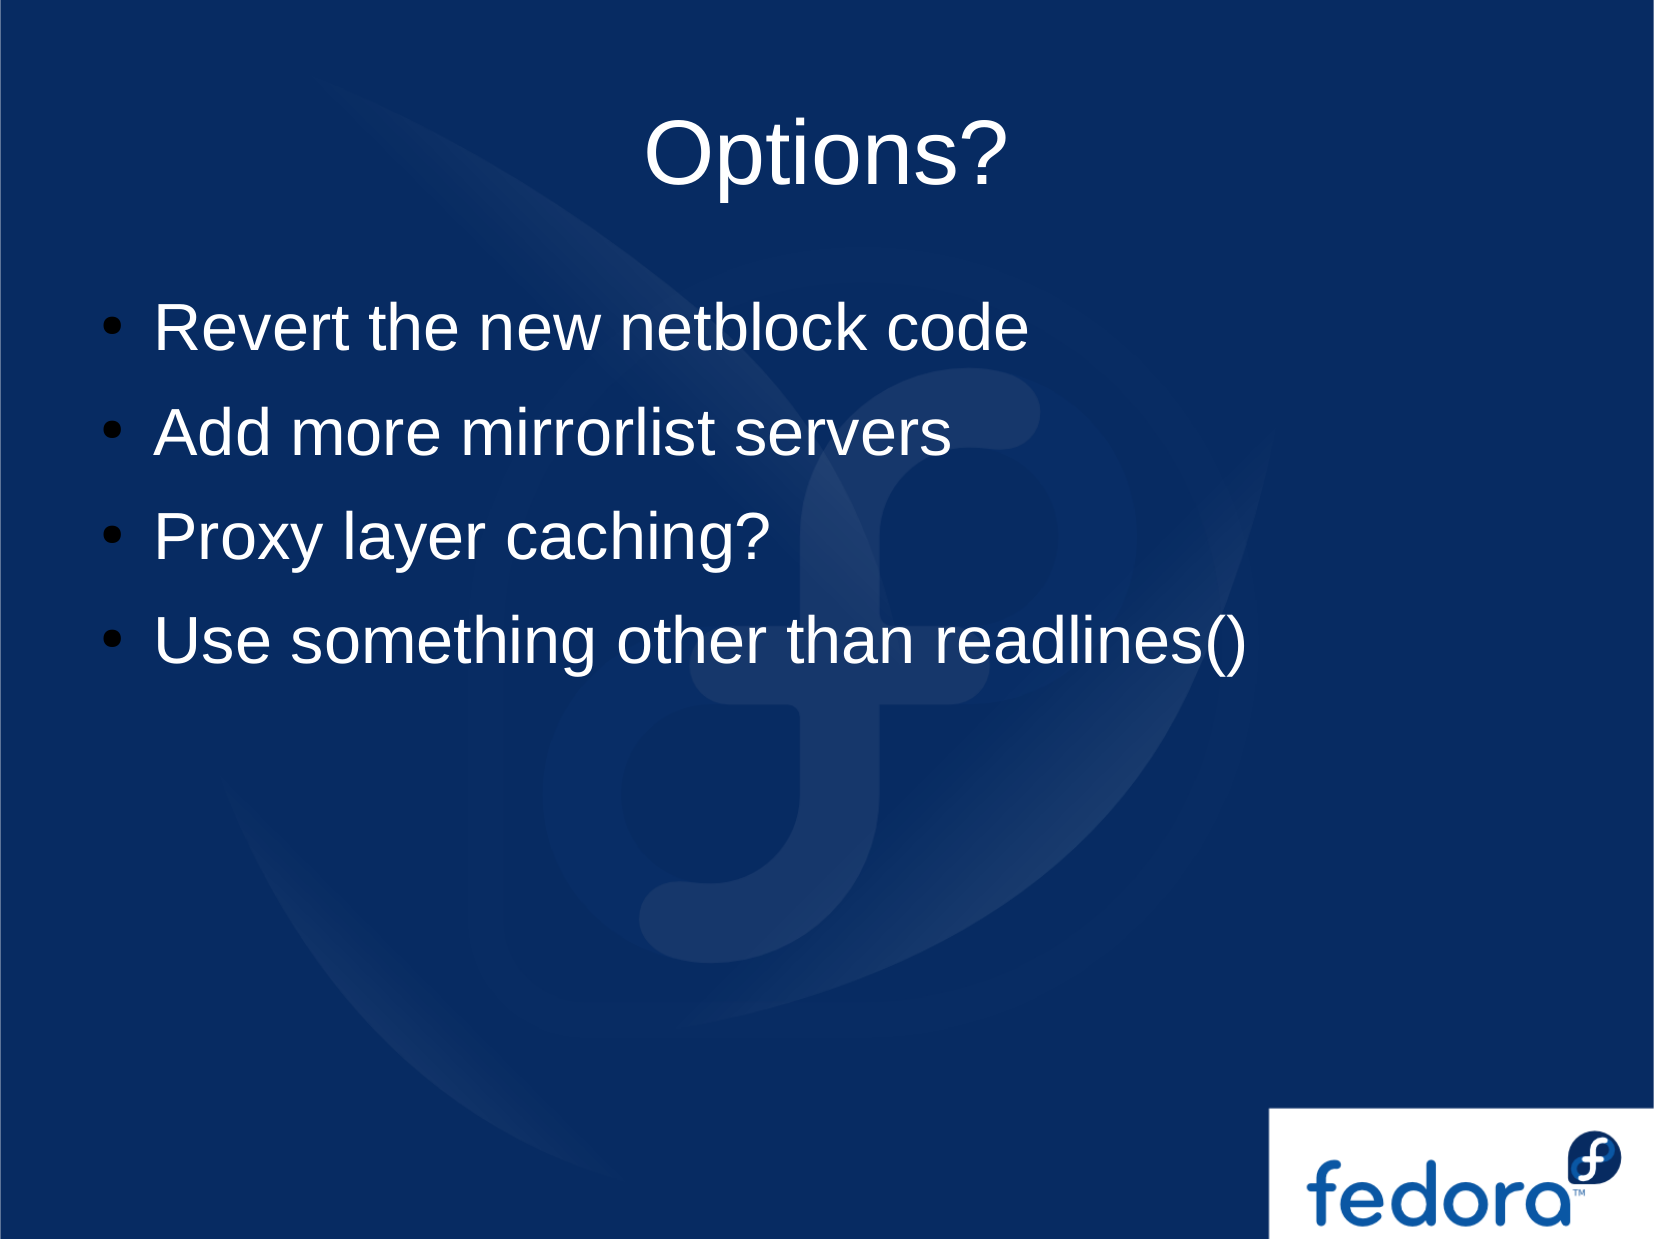

# Options?
Revert the new netblock code
Add more mirrorlist servers
Proxy layer caching?
Use something other than readlines()